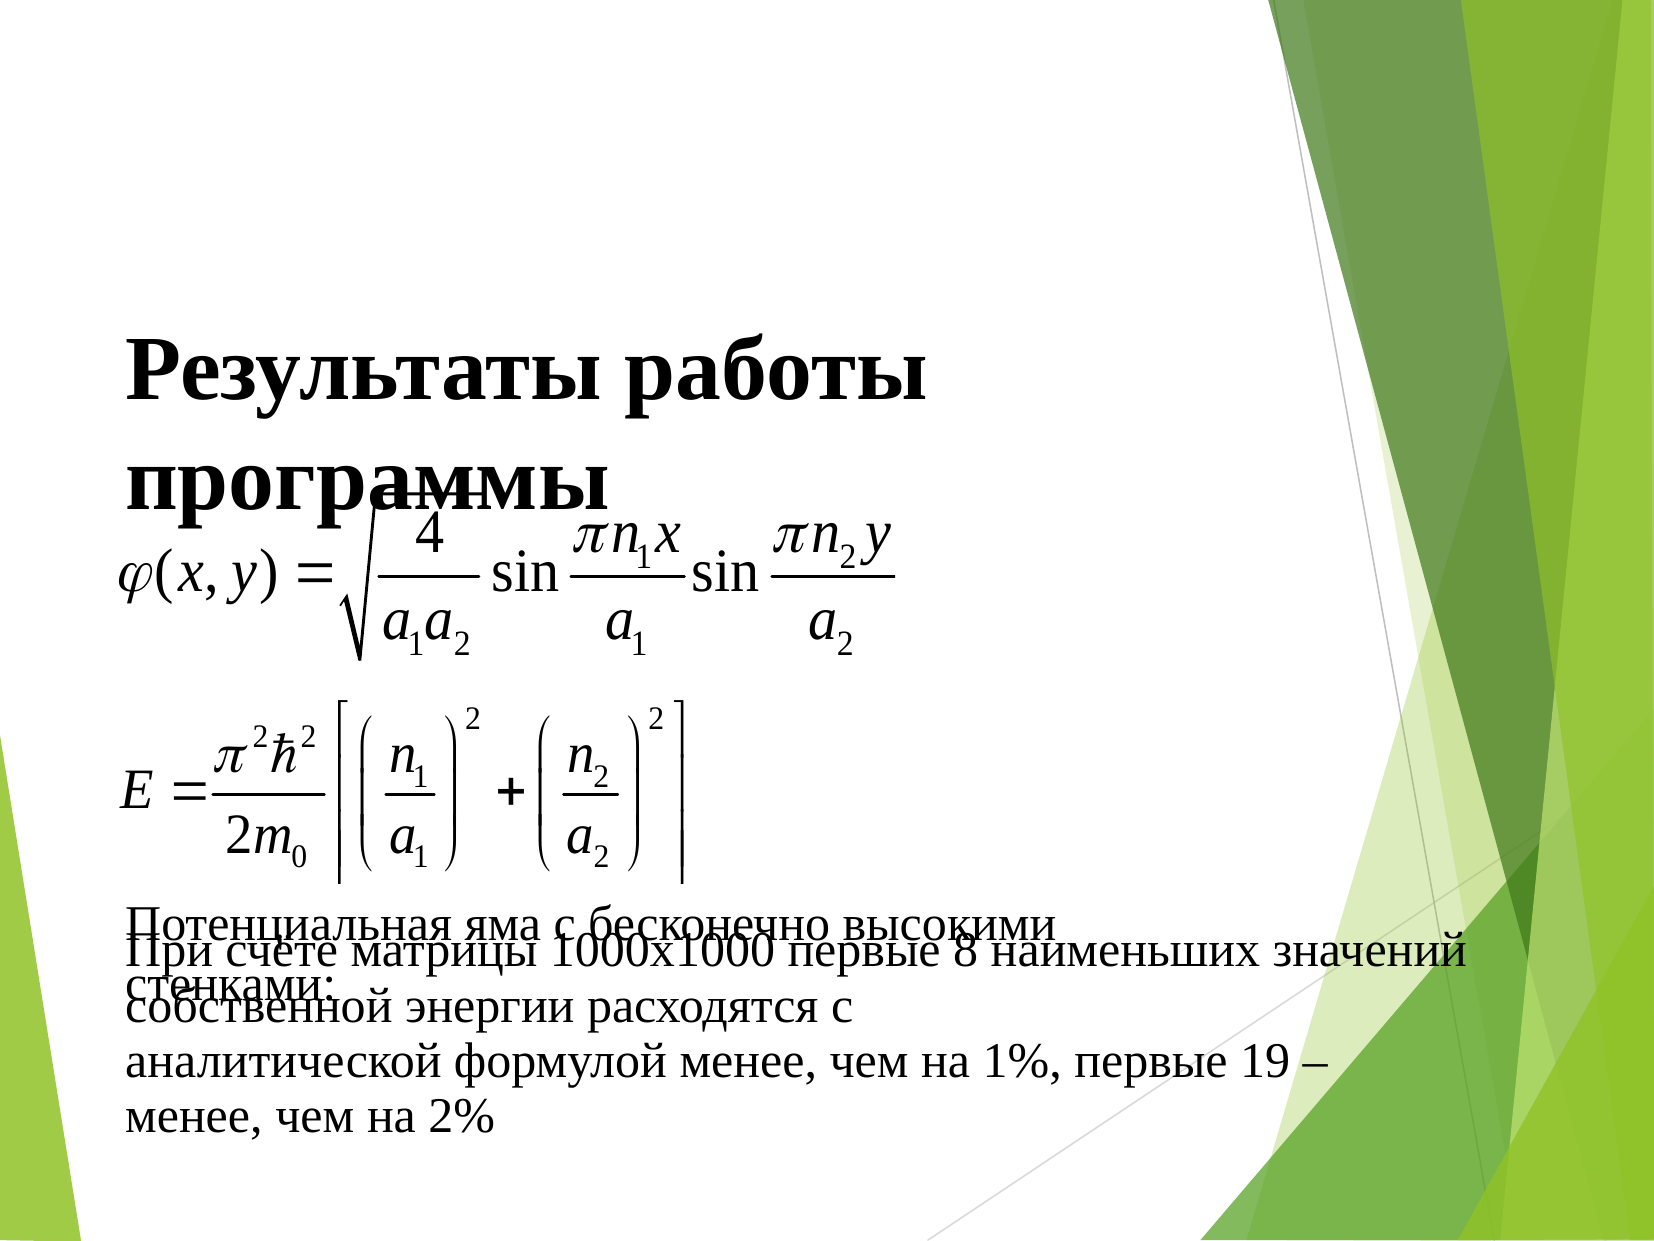

# Результаты работы программы
Потенциальная яма с бесконечно высокими стенками:
При счёте матрицы 1000х1000 первые 8 наименьших значений собственной энергии расходятся с
аналитической формулой менее, чем на 1%, первые 19 – менее, чем на 2%